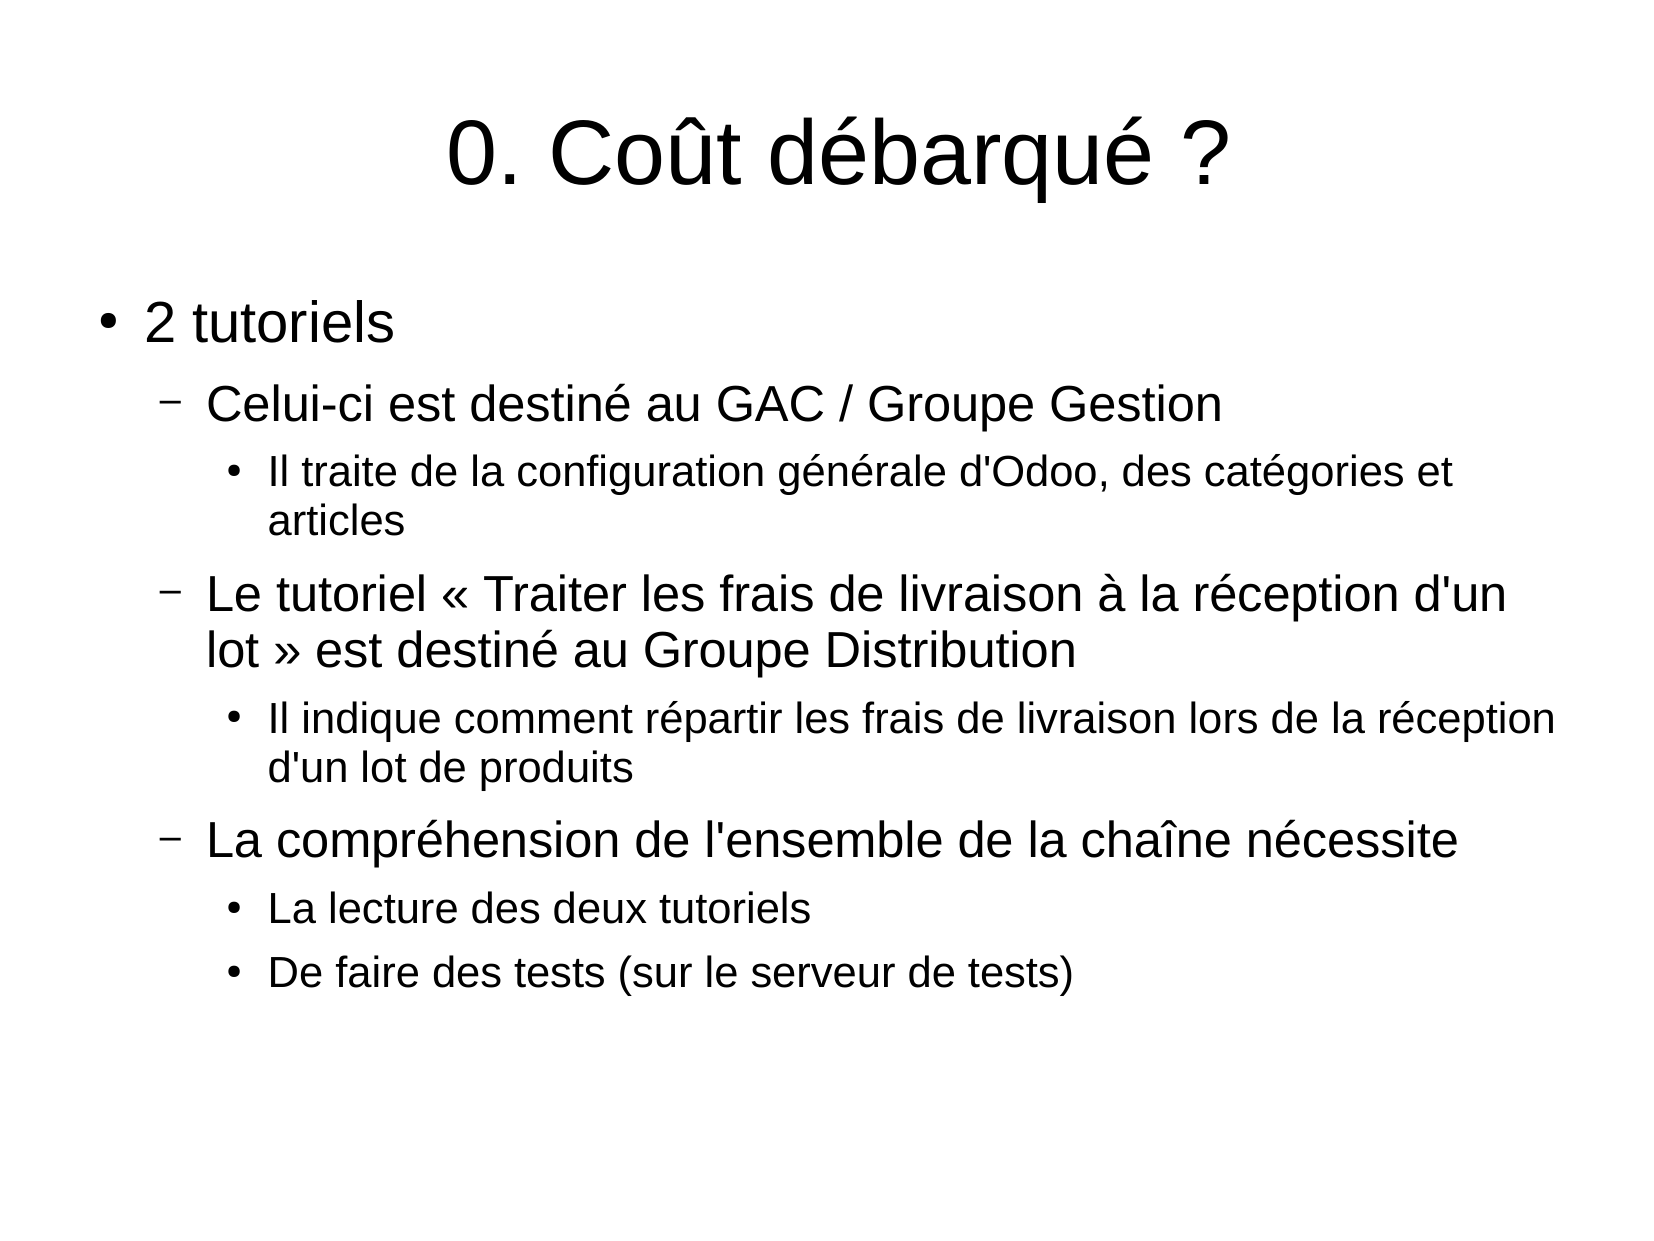

# 0. Coût débarqué ?
2 tutoriels
Celui-ci est destiné au GAC / Groupe Gestion
Il traite de la configuration générale d'Odoo, des catégories et articles
Le tutoriel « Traiter les frais de livraison à la réception d'un lot » est destiné au Groupe Distribution
Il indique comment répartir les frais de livraison lors de la réception d'un lot de produits
La compréhension de l'ensemble de la chaîne nécessite
La lecture des deux tutoriels
De faire des tests (sur le serveur de tests)